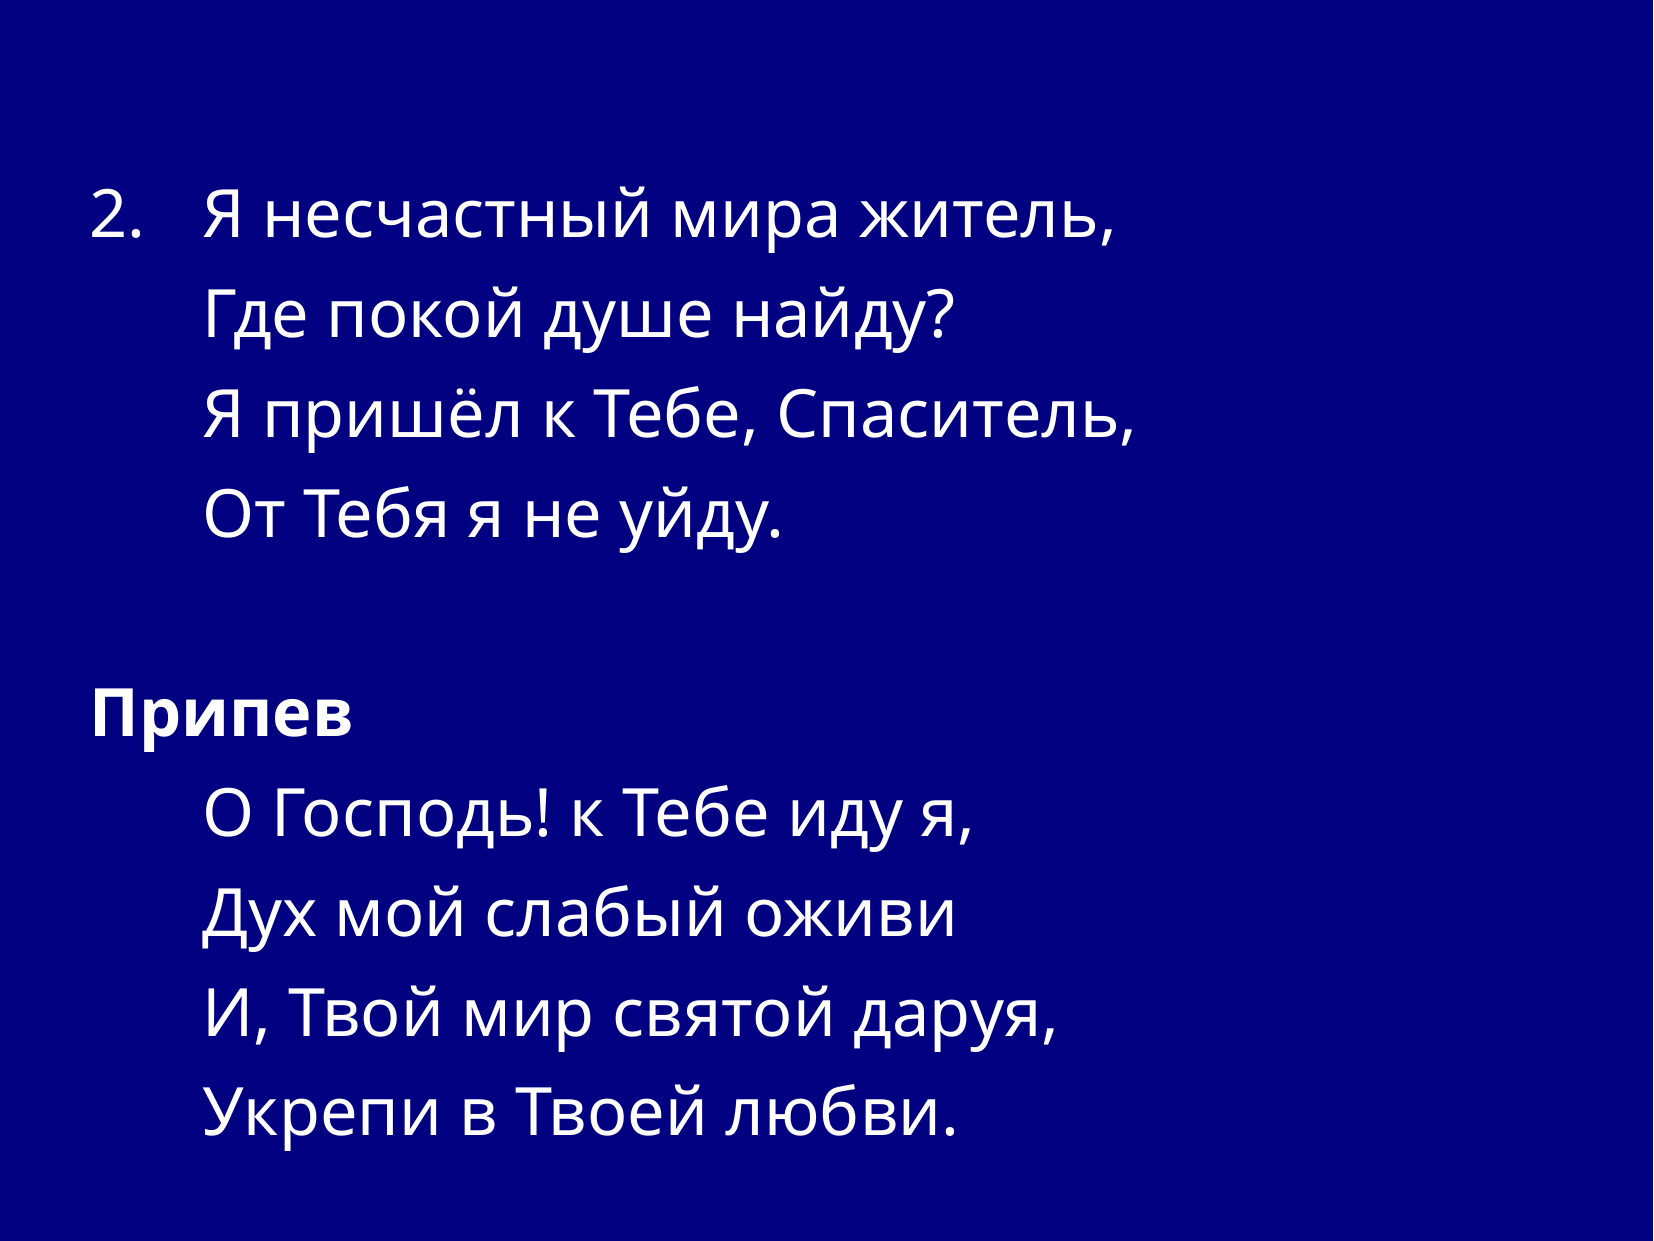

2.	Я несчастный мира житель,
	Где покой душе найду?
	Я пришёл к Тебе, Спаситель,
	От Тебя я не уйду.
Припев
	О Господь! к Тебе иду я,
	Дух мой слабый оживи
	И, Твой мир святой даруя,
	Укрепи в Твоей любви.